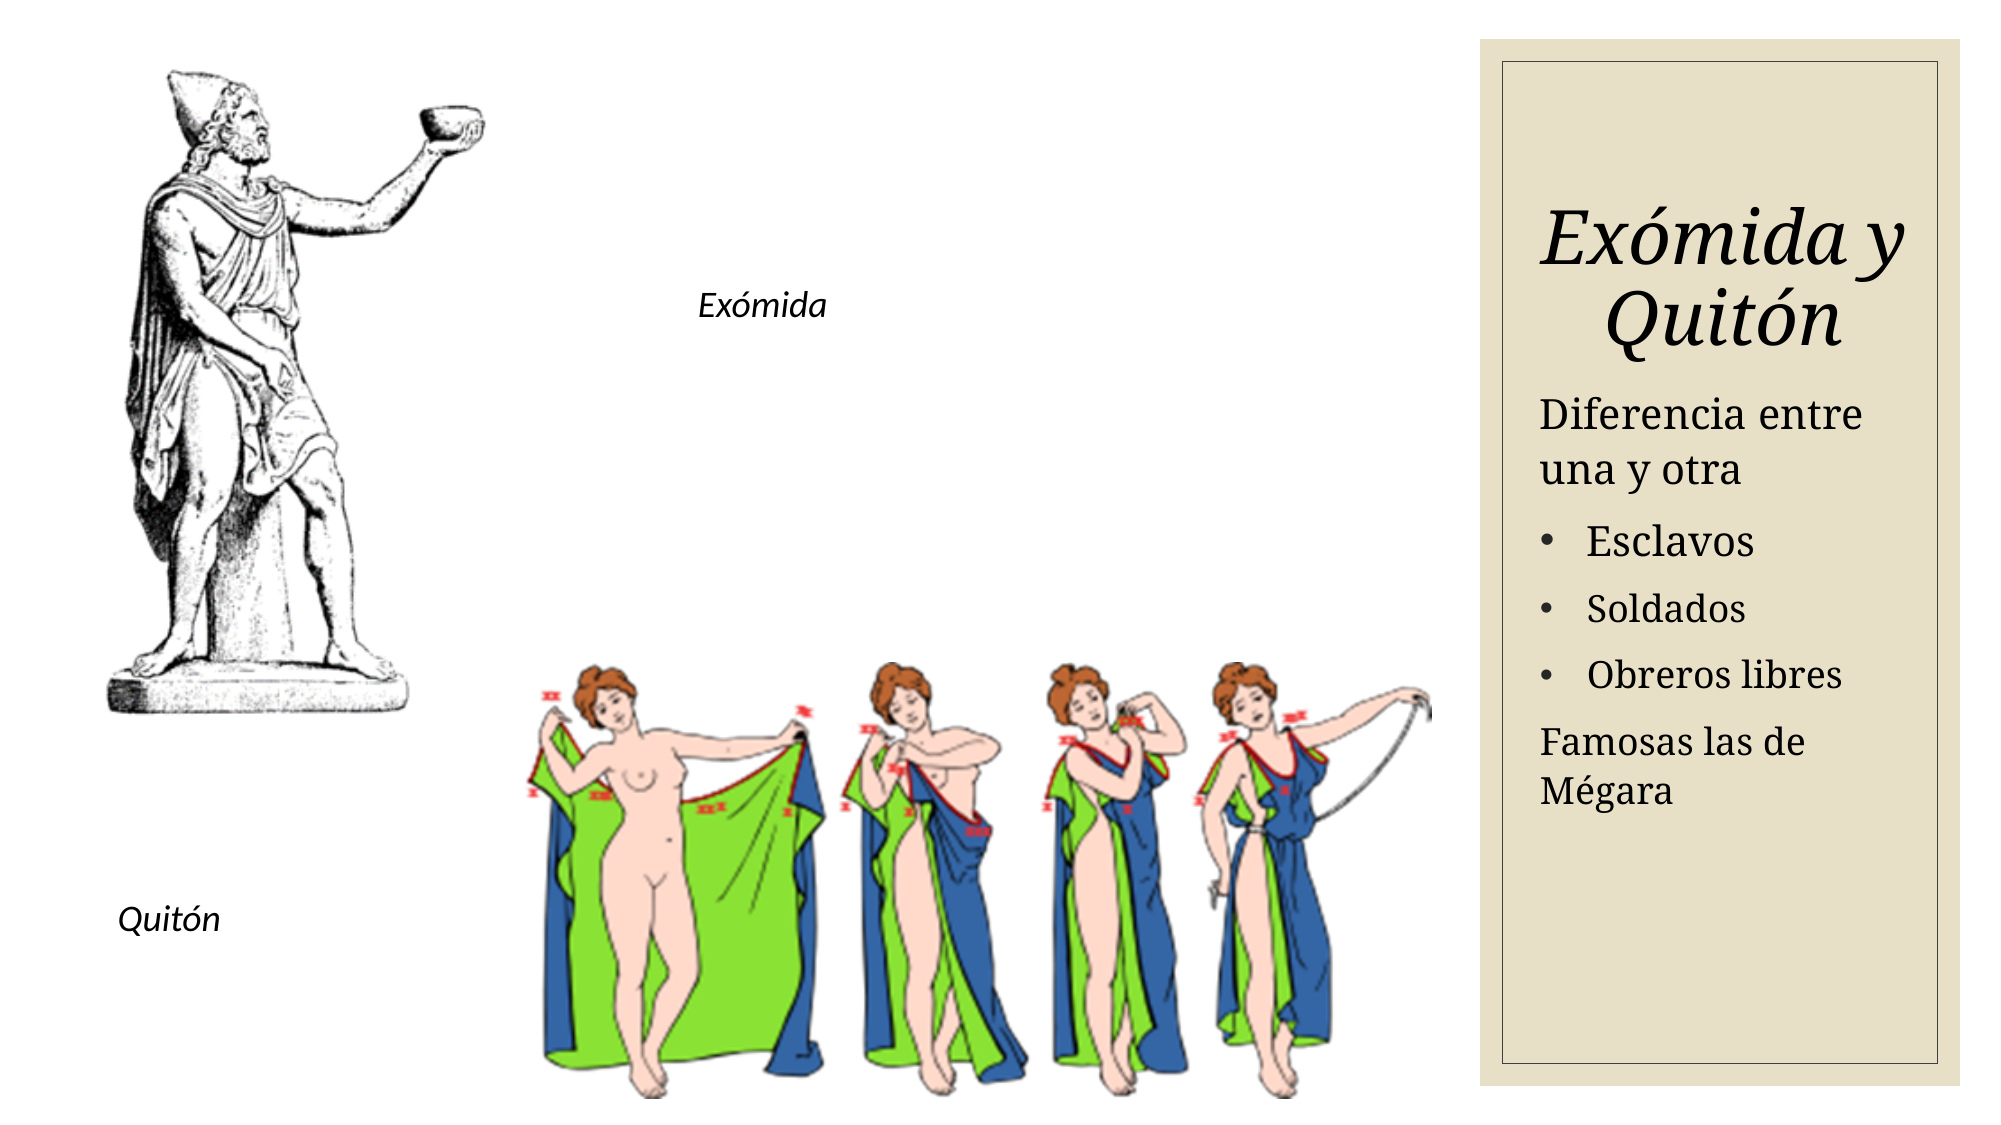

# Exómida y Quitón
Exómida
Diferencia entre una y otra
Esclavos
Soldados
Obreros libres
Famosas las de Mégara
Quitón